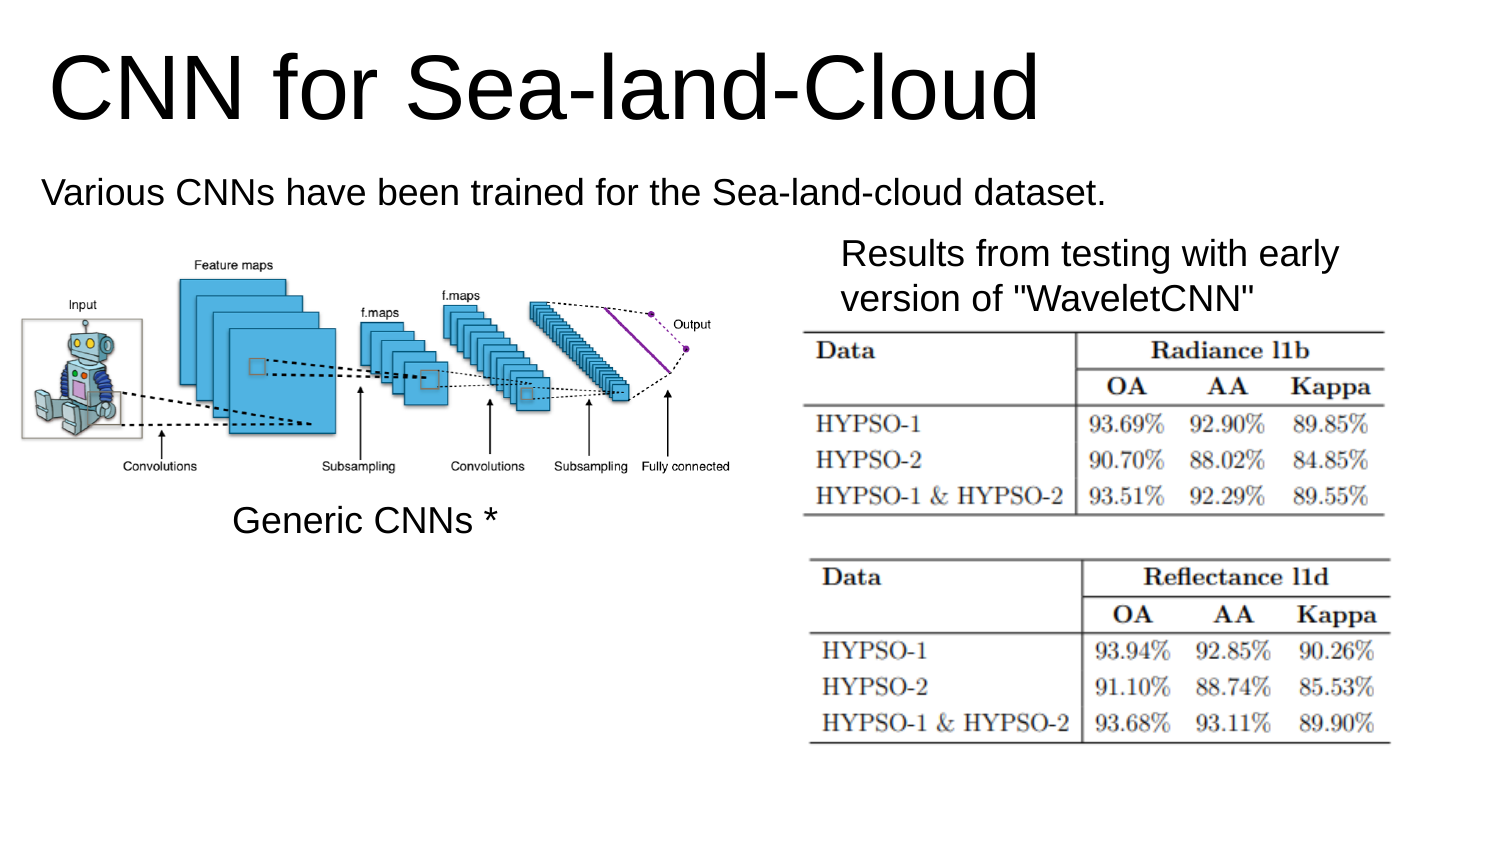

# CNN for Sea-land-Cloud
Various CNNs have been trained for the Sea-land-cloud dataset.
Results from testing with early version of "WaveletCNN"
Generic CNNs *